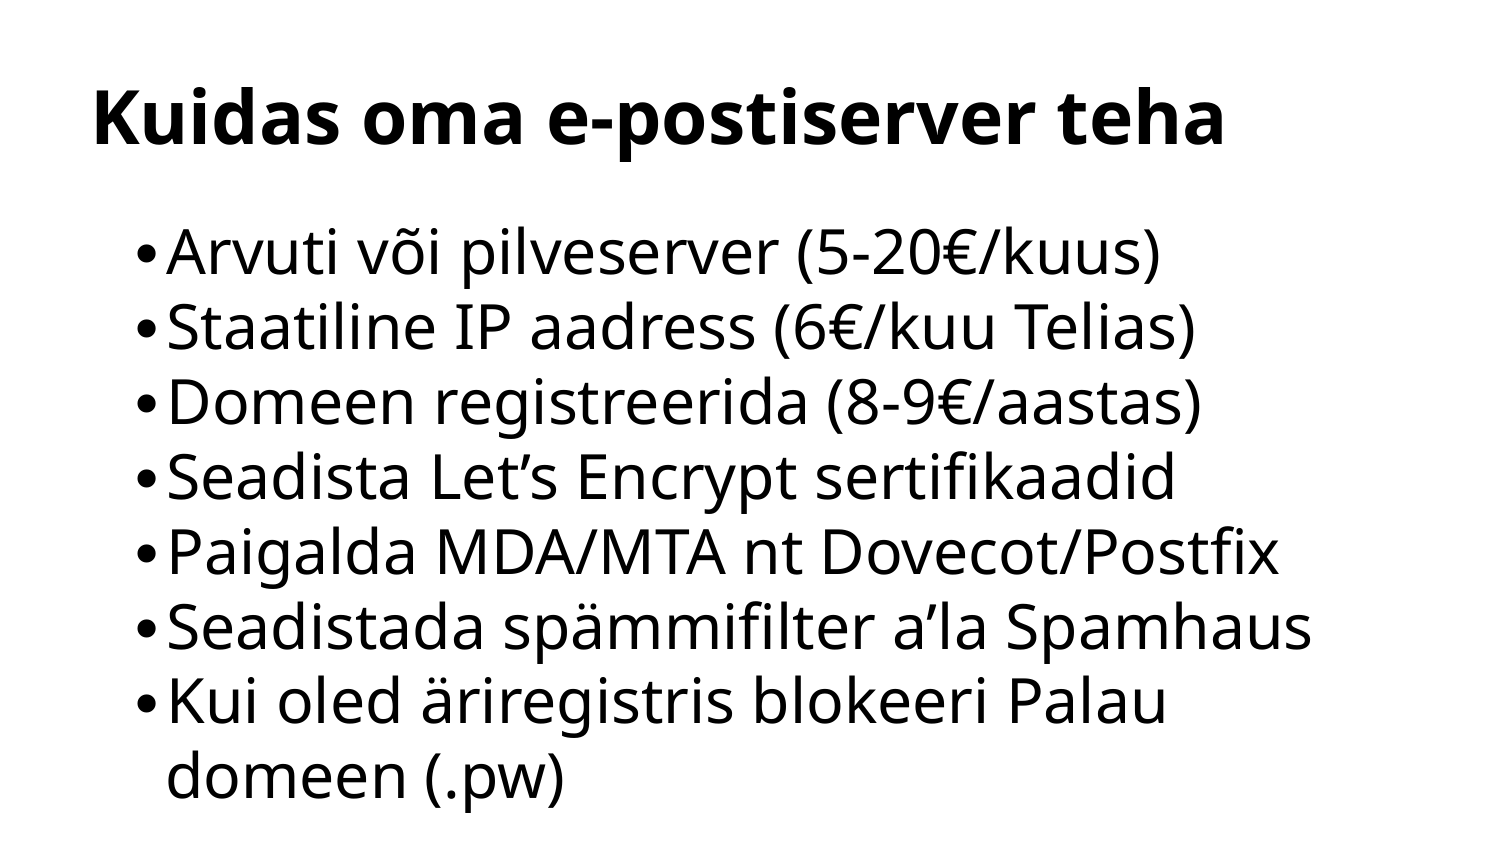

# Kuidas oma e-postiserver teha
Arvuti või pilveserver (5-20€/kuus)
Staatiline IP aadress (6€/kuu Telias)
Domeen registreerida (8-9€/aastas)
Seadista Let’s Encrypt sertifikaadid
Paigalda MDA/MTA nt Dovecot/Postfix
Seadistada spämmifilter a’la Spamhaus
Kui oled äriregistris blokeeri Palau domeen (.pw)